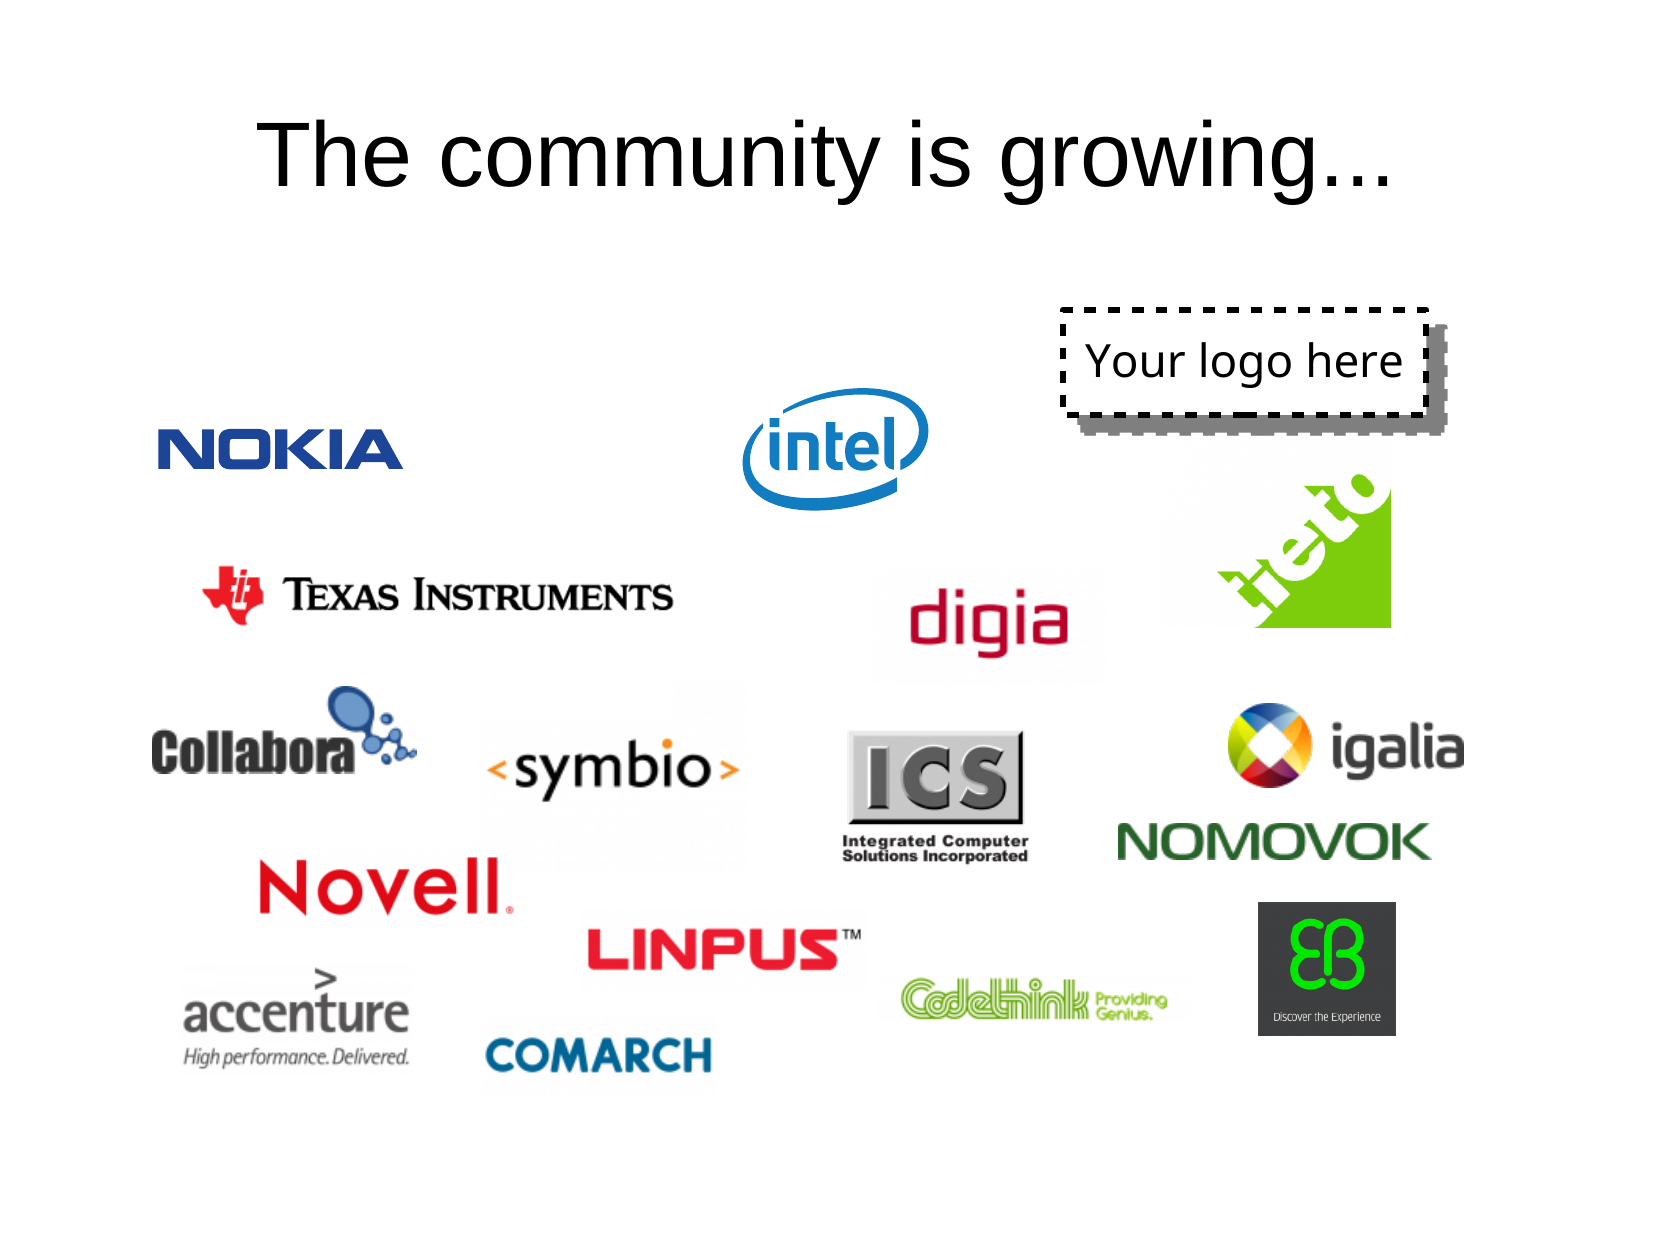

# The community is growing...
Your logo here